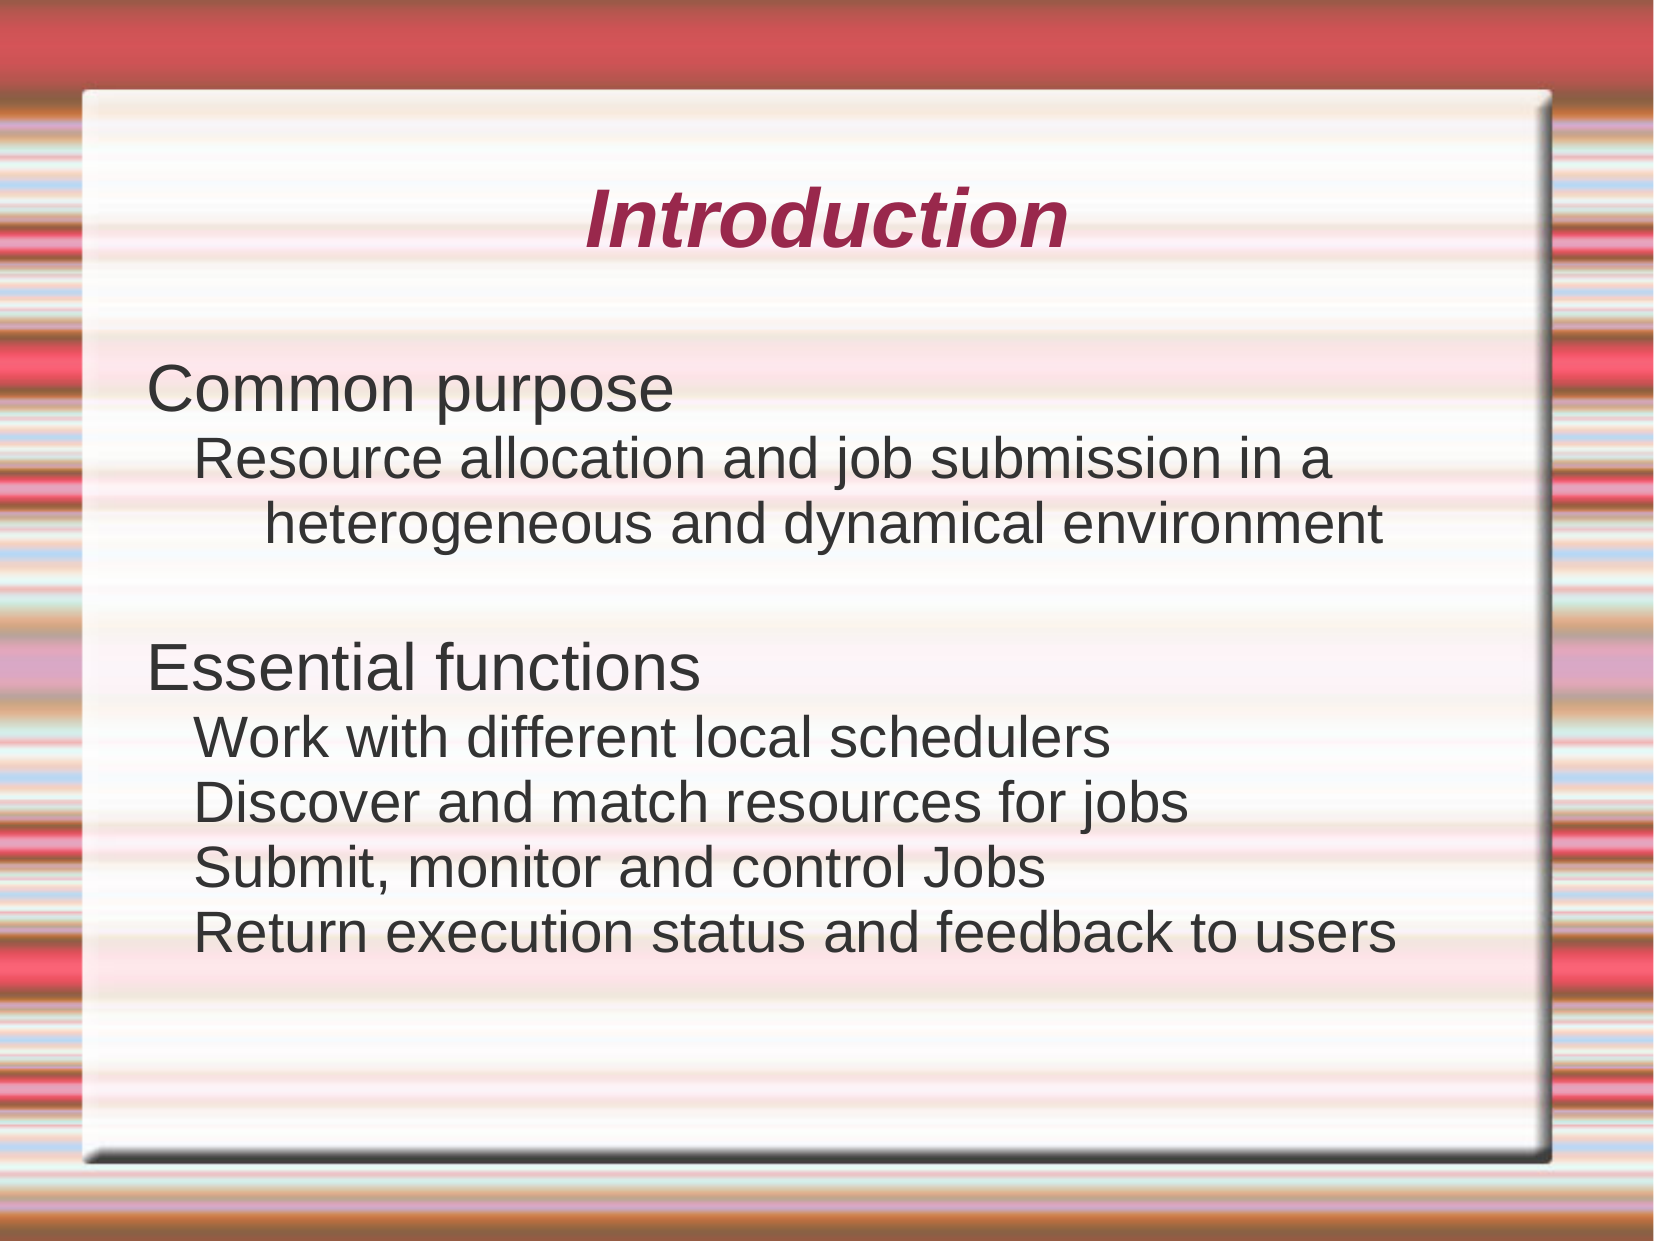

# Introduction
Common purpose
Resource allocation and job submission in a heterogeneous and dynamical environment
Essential functions
Work with different local schedulers
Discover and match resources for jobs
Submit, monitor and control Jobs
Return execution status and feedback to users